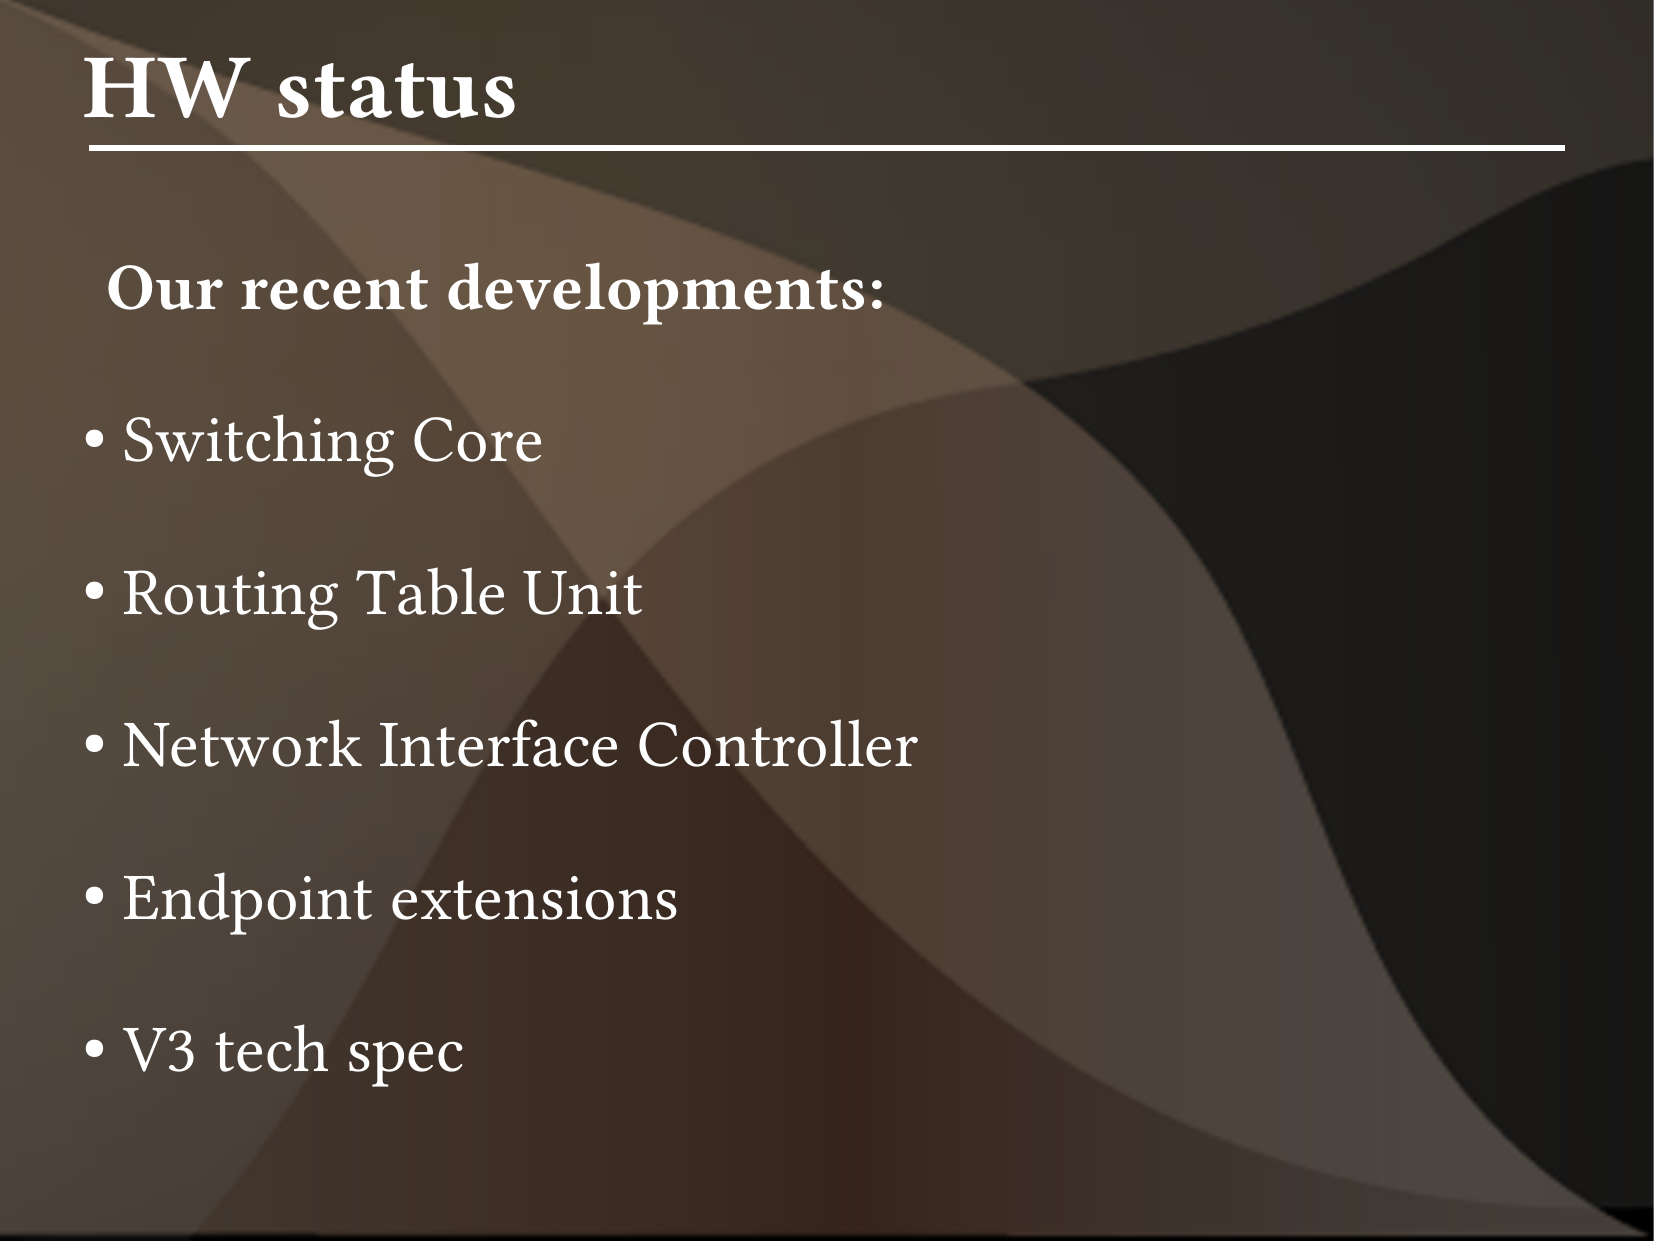

# HW status
Our recent developments:
 Switching Core
 Routing Table Unit
 Network Interface Controller
 Endpoint extensions
 V3 tech spec